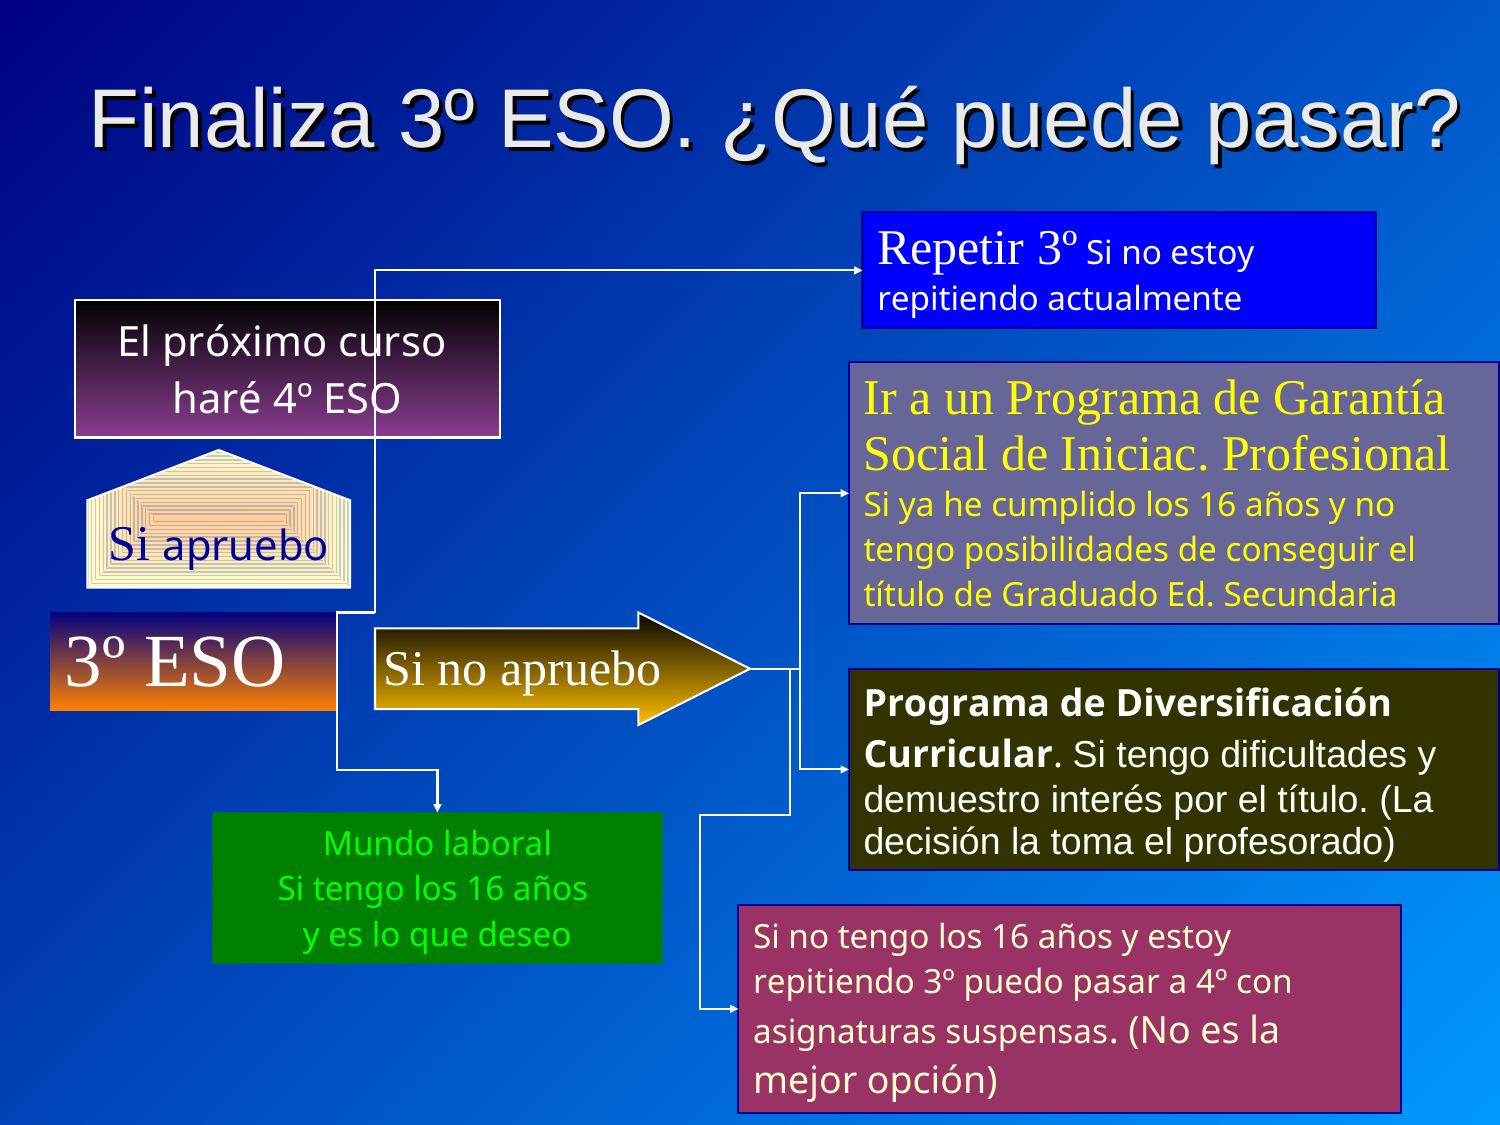

Finaliza 3º ESO. ¿Qué puede pasar?
Repetir 3º Si no estoy repitiendo actualmente
El próximo curso
haré 4º ESO
Ir a un Programa de Garantía Social de Iniciac. Profesional Si ya he cumplido los 16 años y no tengo posibilidades de conseguir el título de Graduado Ed. Secundaria
Si apruebo
3º ESO
Si no apruebo
Programa de Diversificación Curricular. Si tengo dificultades y demuestro interés por el título. (La decisión la toma el profesorado)
Mundo laboral
Si tengo los 16 años
y es lo que deseo
Si no tengo los 16 años y estoy repitiendo 3º puedo pasar a 4º con asignaturas suspensas. (No es la mejor opción)